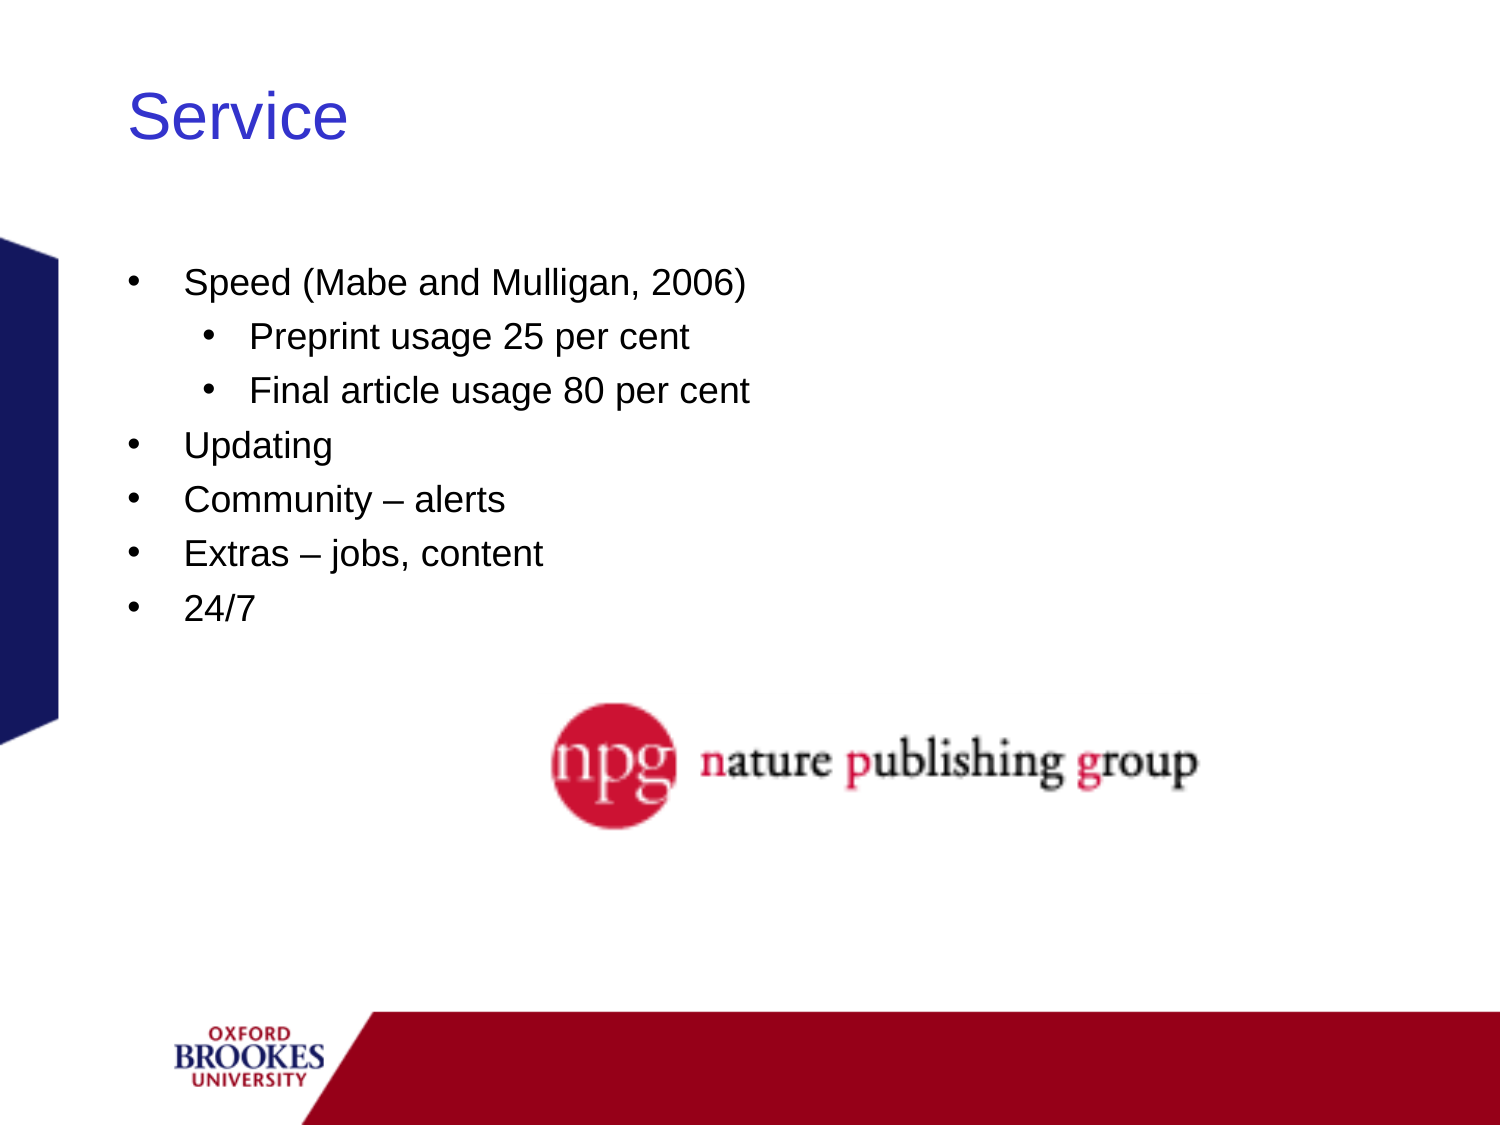

# Service
Speed (Mabe and Mulligan, 2006)
Preprint usage 25 per cent
Final article usage 80 per cent
Updating
Community – alerts
Extras – jobs, content
24/7